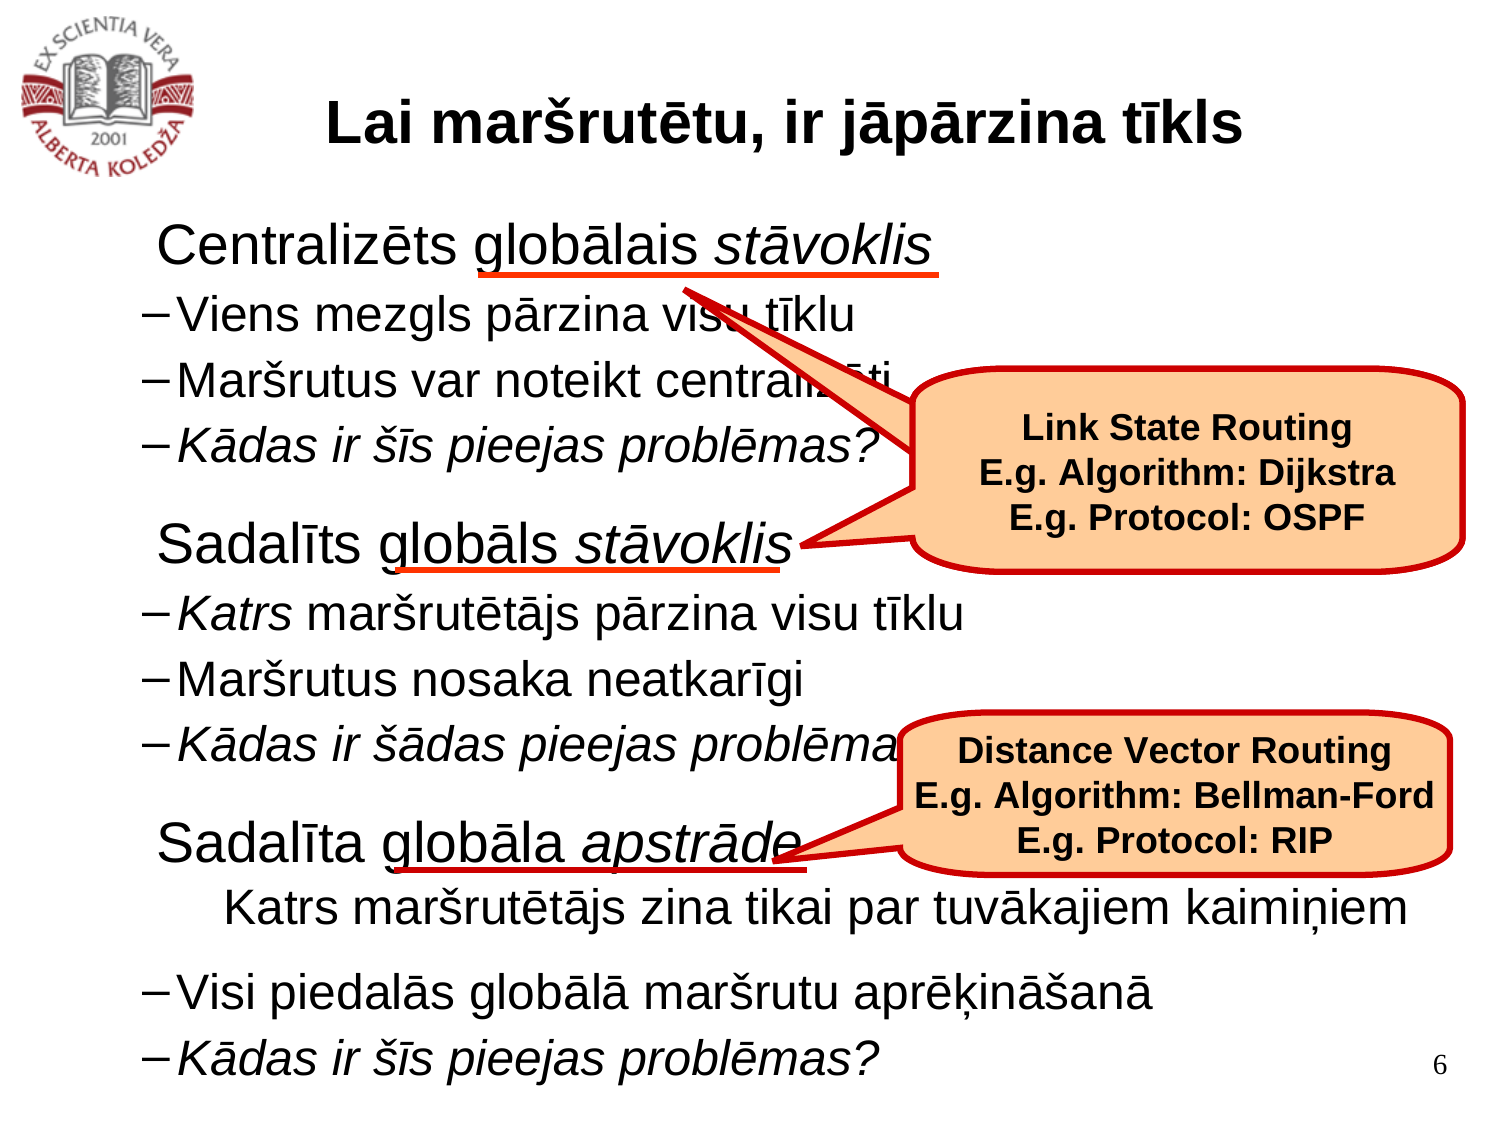

Lai maršrutētu, ir jāpārzina tīkls
# Centralizēts globālais stāvoklis
Viens mezgls pārzina visu tīklu
Maršrutus var noteikt centralizēti
Kādas ir šīs pieejas problēmas?
Sadalīts globāls stāvoklis
Katrs maršrutētājs pārzina visu tīklu
Maršrutus nosaka neatkarīgi
Kādas ir šādas pieejas problēmas?
Sadalīta globāla apstrāde
Katrs maršrutētājs zina tikai par tuvākajiem kaimiņiem
Visi piedalās globālā maršrutu aprēķināšanā
Kādas ir šīs pieejas problēmas?
Link State Routing
E.g. Algorithm: Dijkstra
E.g. Protocol: OSPF
Distance Vector Routing
E.g. Algorithm: Bellman-Ford
E.g. Protocol: RIP